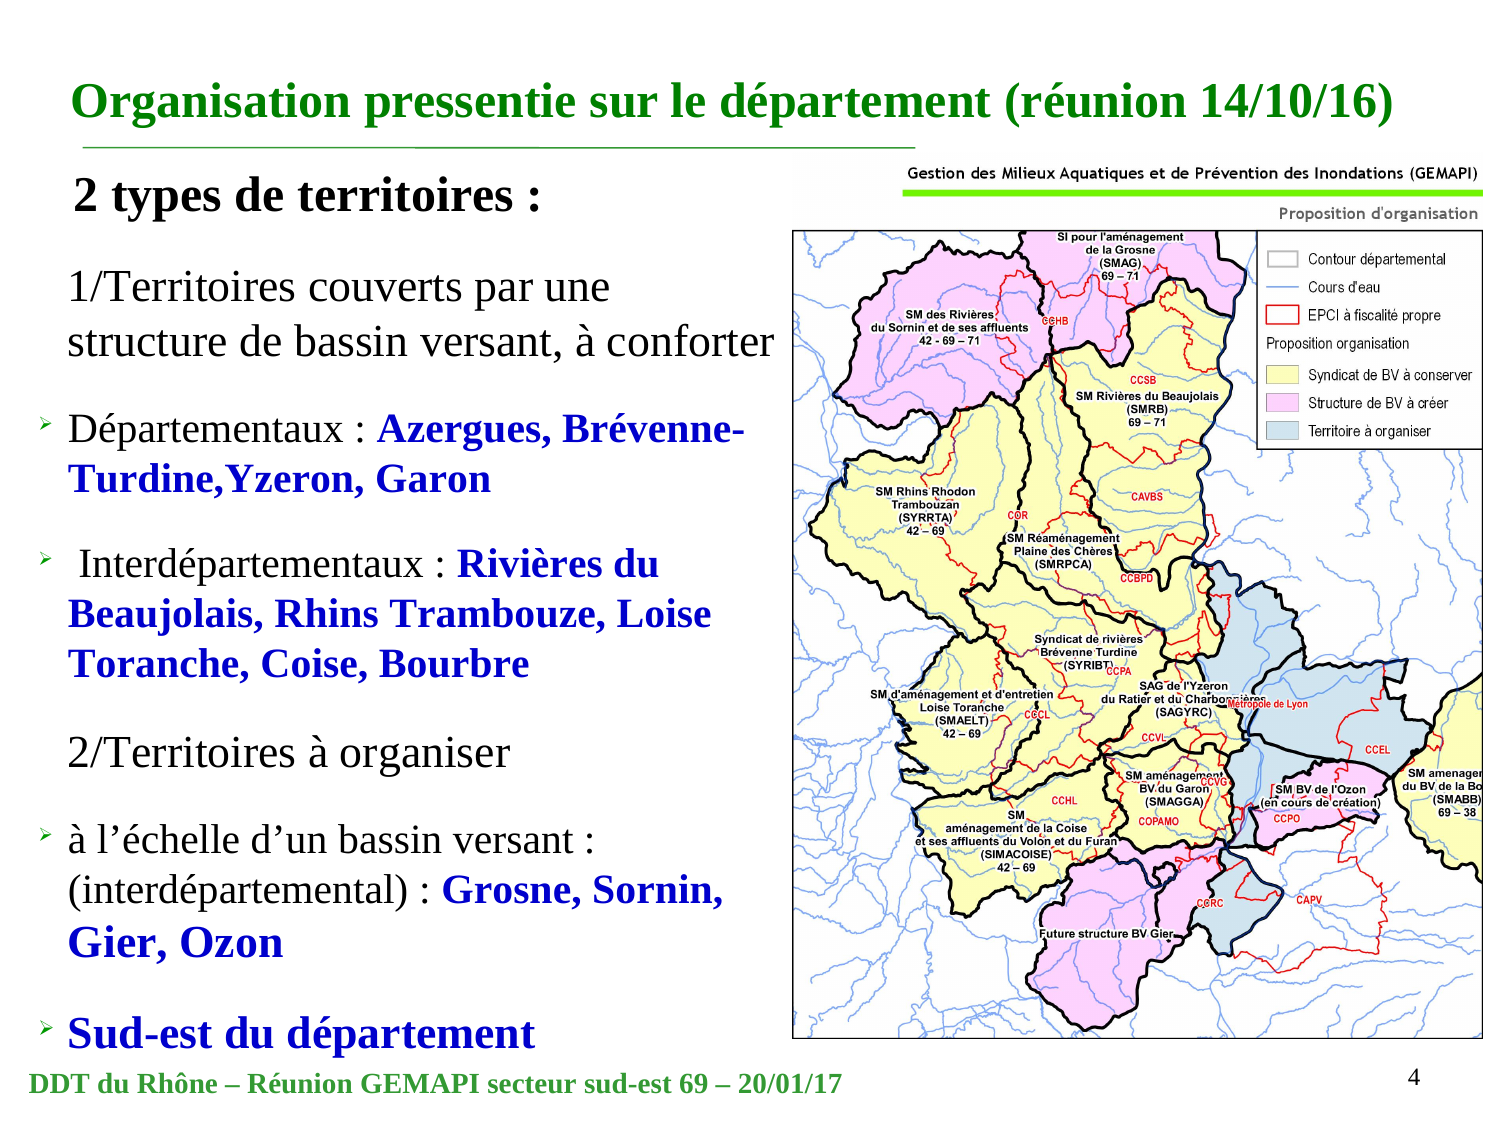

# Organisation pressentie sur le département (réunion 14/10/16)
2 types de territoires :
1/Territoires couverts par une structure de bassin versant, à conforter
Départementaux : Azergues, Brévenne-Turdine,Yzeron, Garon
 Interdépartementaux : Rivières du Beaujolais, Rhins Trambouze, Loise Toranche, Coise, Bourbre
2/Territoires à organiser
à l’échelle d’un bassin versant : (interdépartemental) : Grosne, Sornin, Gier, Ozon
Sud-est du département
4